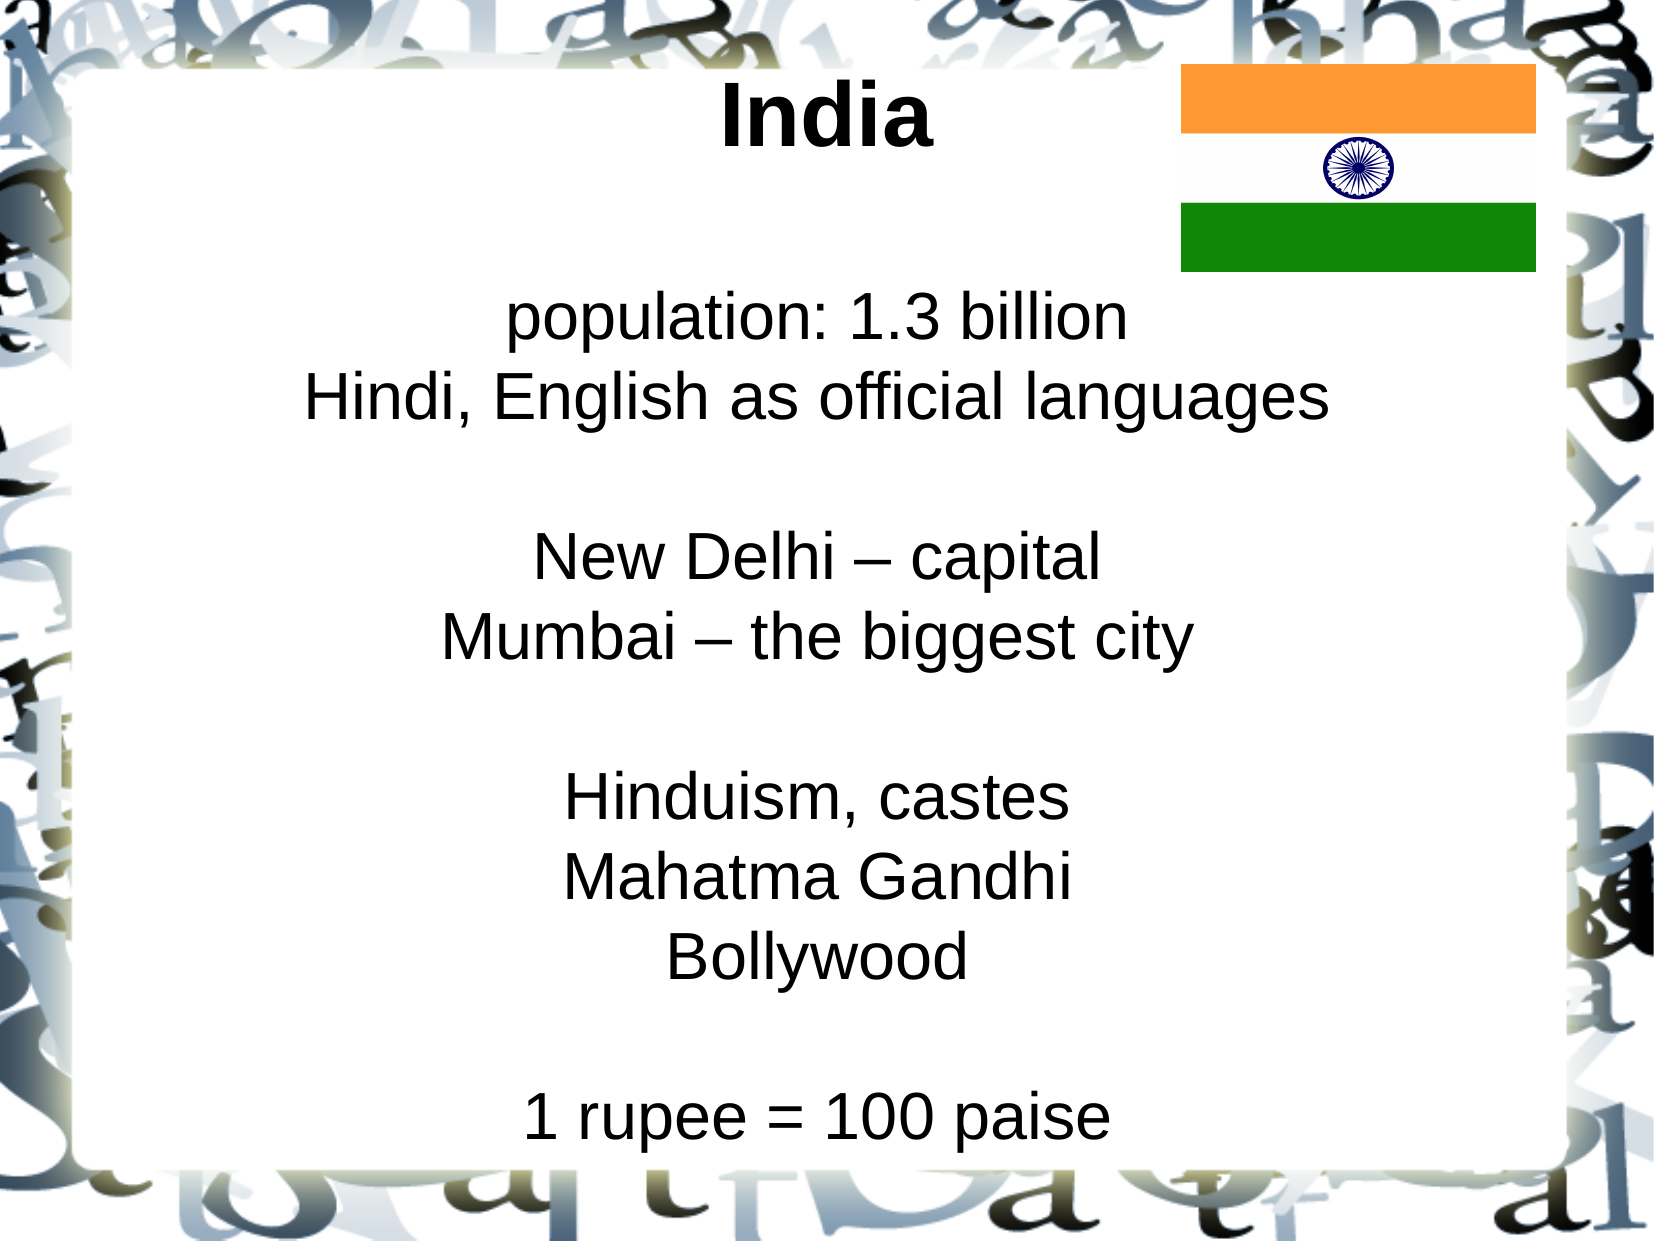

# India
population: 1.3 billion
Hindi, English as official languages
New Delhi – capital
Mumbai – the biggest city
Hinduism, castes
Mahatma Gandhi
Bollywood
1 rupee = 100 paise